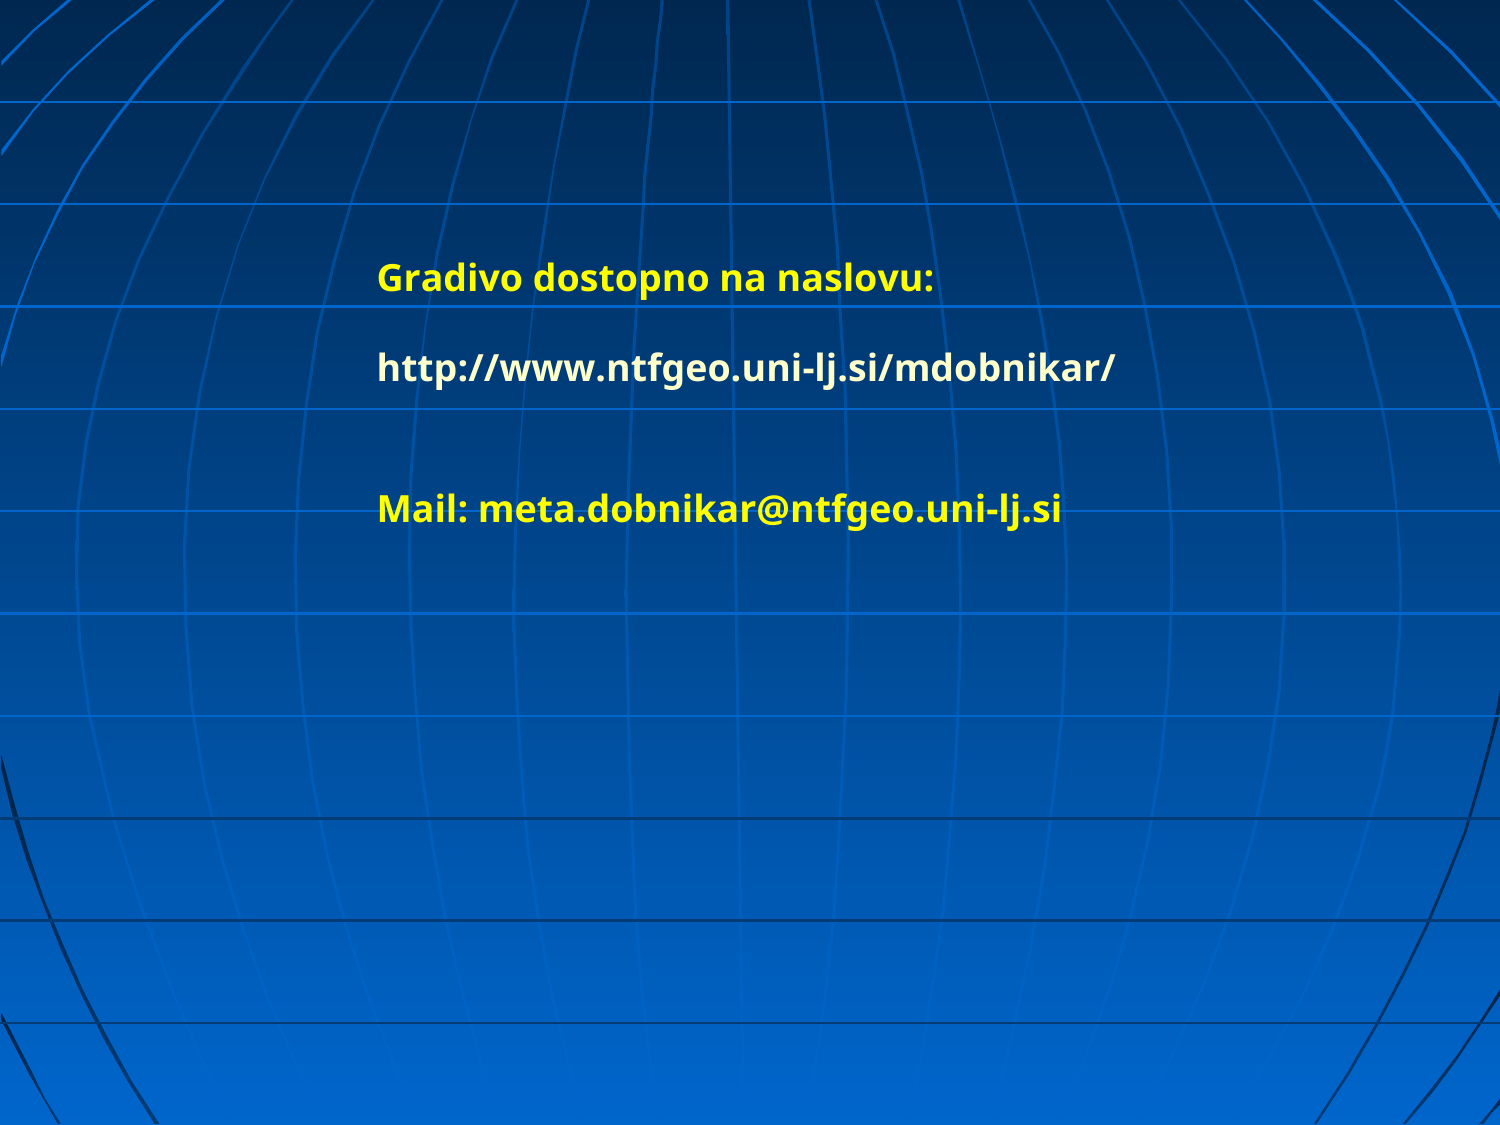

Gradivo dostopno na naslovu:
http://www.ntfgeo.uni-lj.si/mdobnikar/
Mail: meta.dobnikar@ntfgeo.uni-lj.si